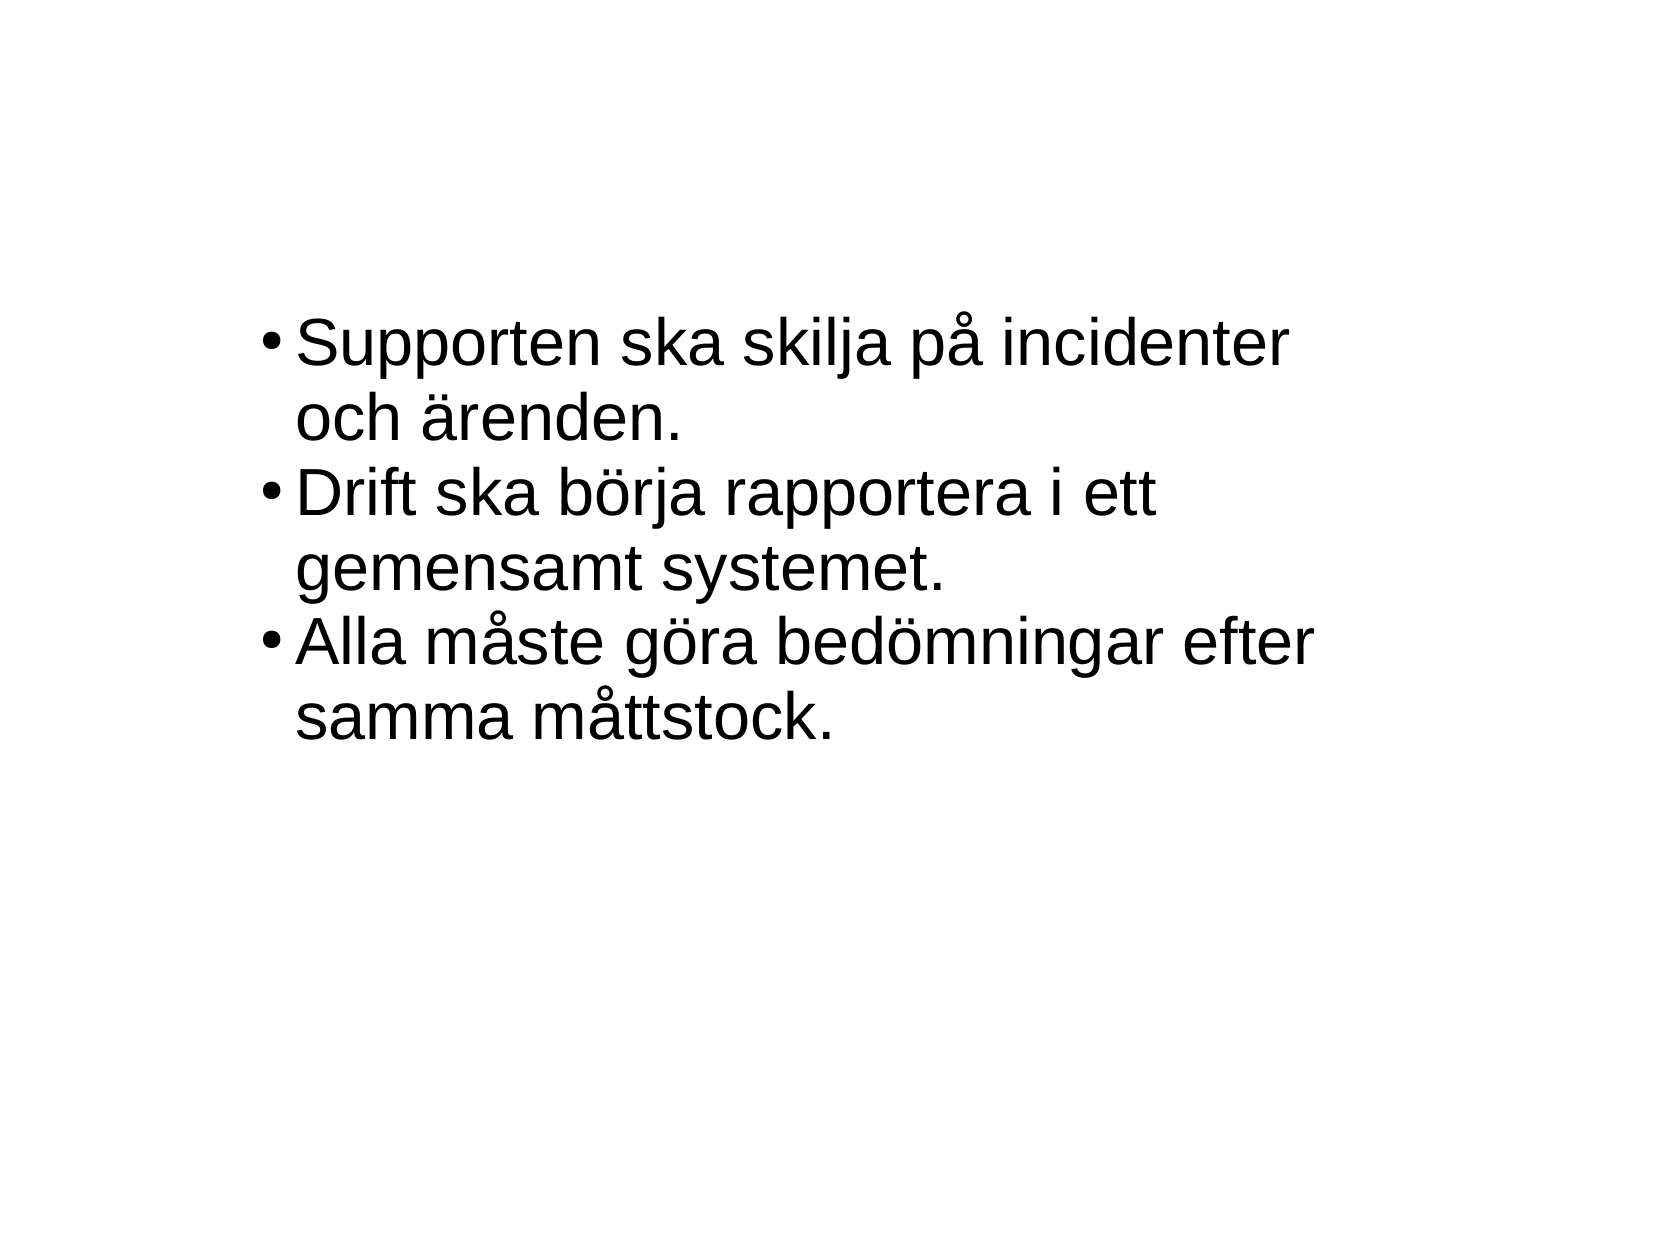

# Supporten ska skilja på incidenter
och ärenden.
Drift ska börja rapportera i ett
gemensamt systemet.
Alla måste göra bedömningar efter
samma måttstock.